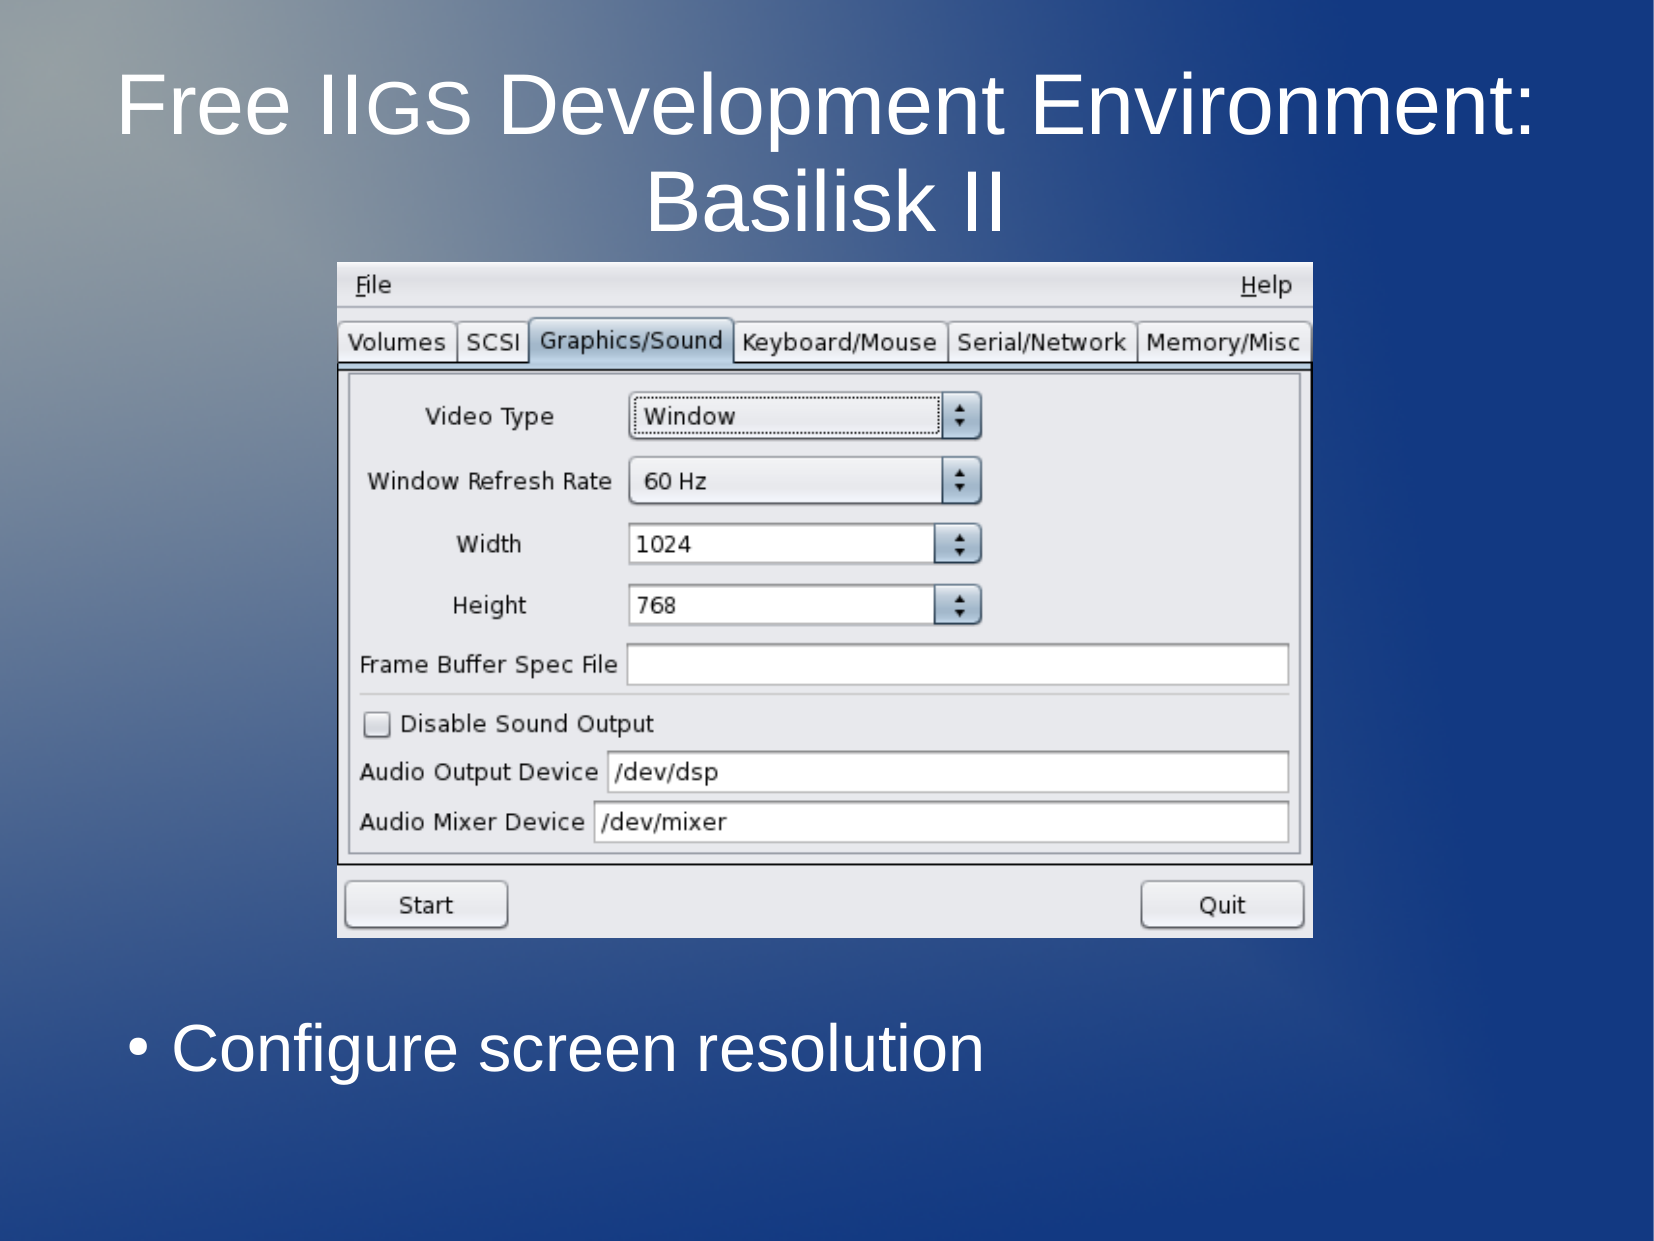

# Free IIGS Development Environment: Basilisk II
Configure screen resolution